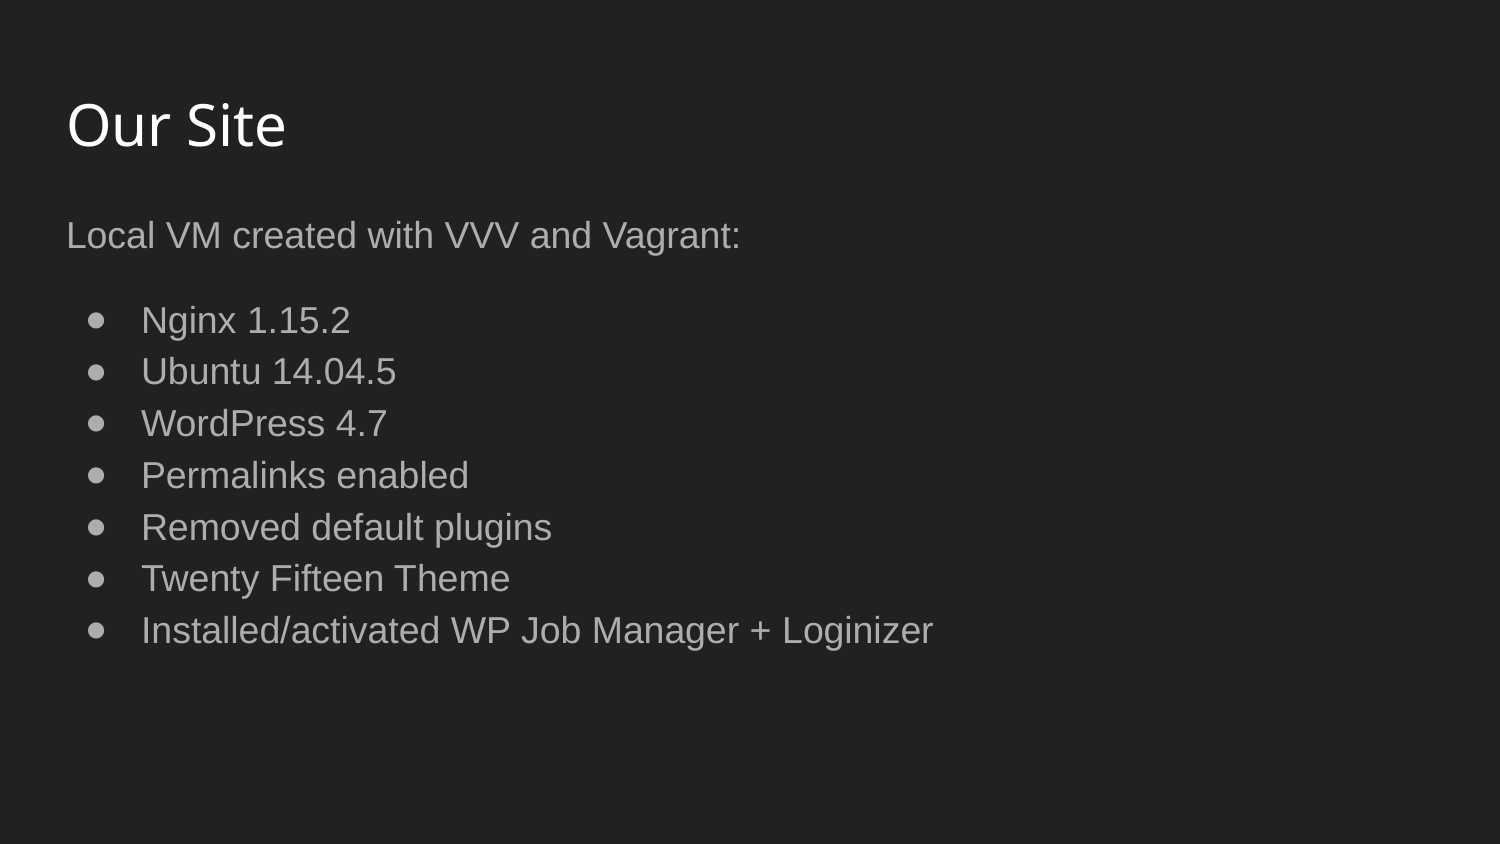

# Our Site
Local VM created with VVV and Vagrant:
Nginx 1.15.2
Ubuntu 14.04.5
WordPress 4.7
Permalinks enabled
Removed default plugins
Twenty Fifteen Theme
Installed/activated WP Job Manager + Loginizer